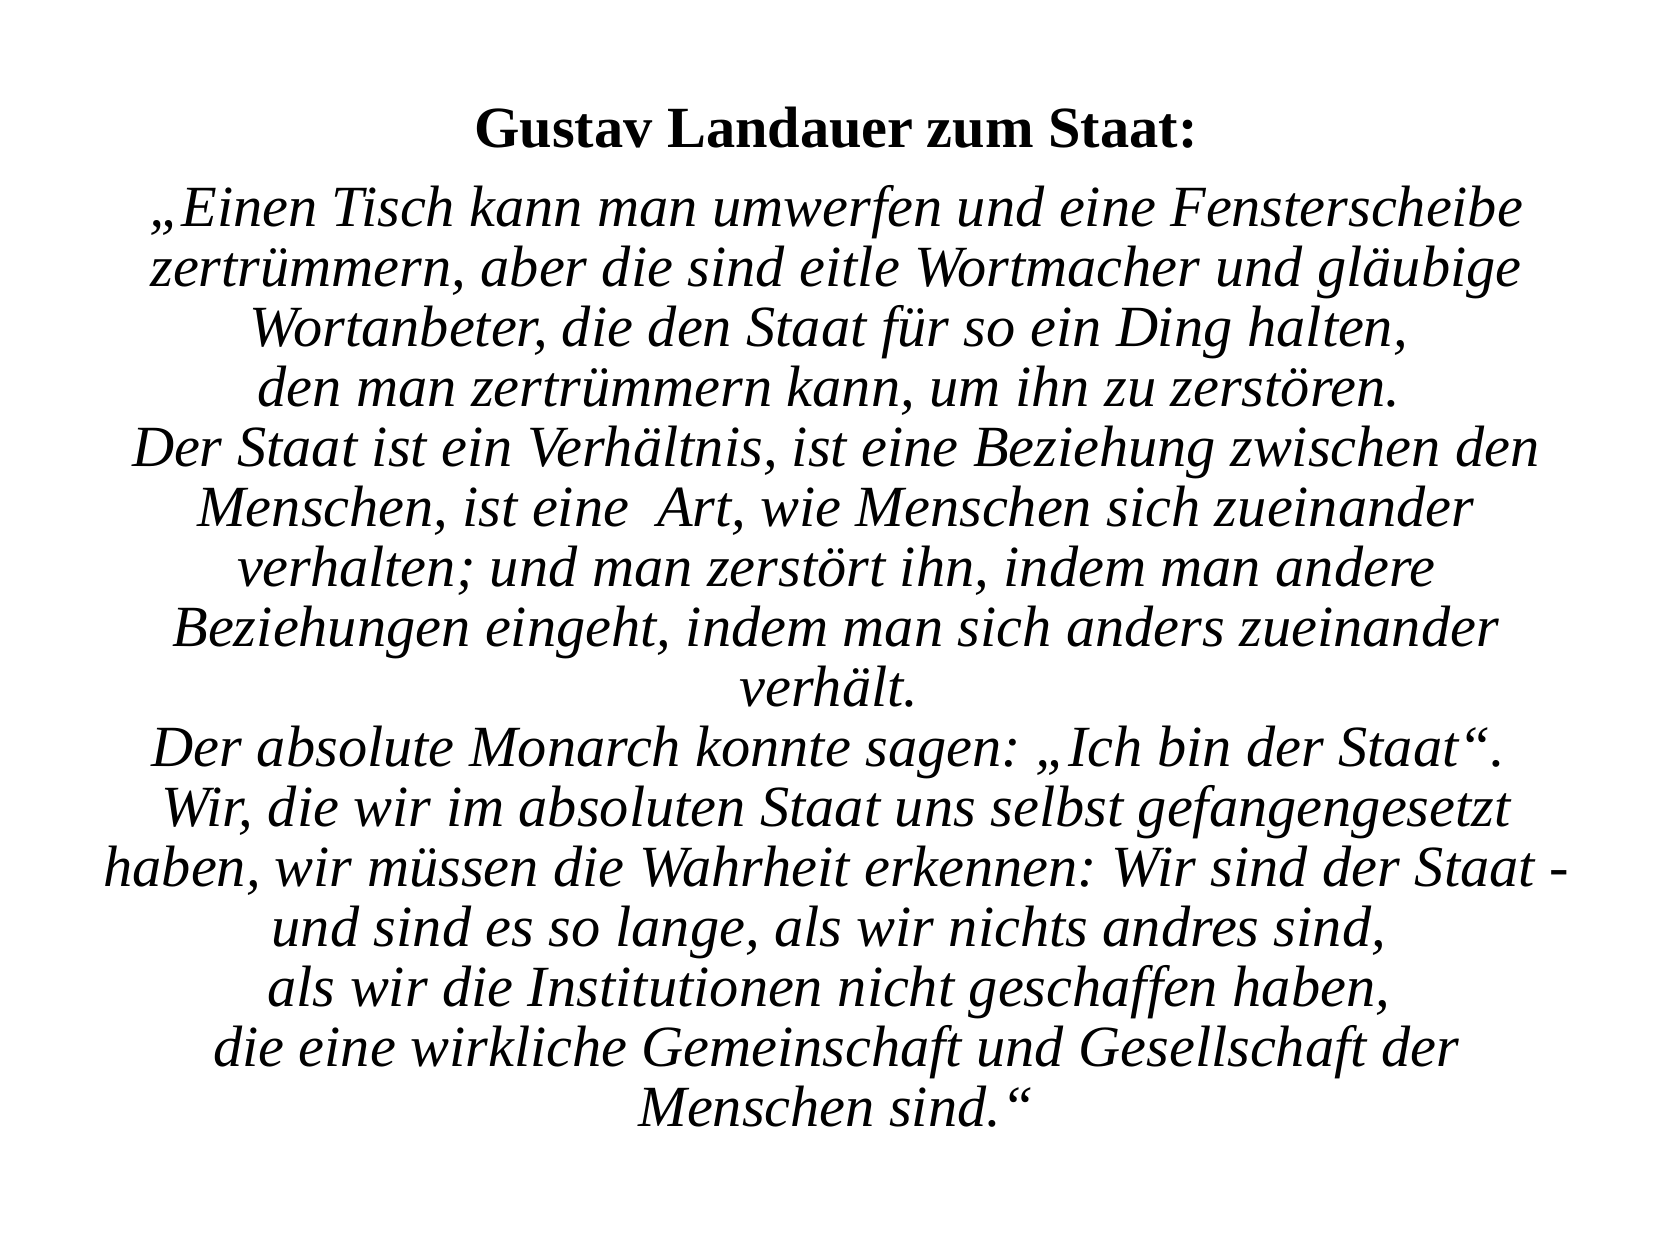

Gustav Landauer zum Staat:
„Einen Tisch kann man umwerfen und eine Fensterscheibe zertrümmern, aber die sind eitle Wortmacher und gläubige Wortanbeter, die den Staat für so ein Ding halten,
den man zertrümmern kann, um ihn zu zerstören.
Der Staat ist ein Verhältnis, ist eine Beziehung zwischen den Menschen, ist eine Art, wie Menschen sich zueinander verhalten; und man zerstört ihn, indem man andere Beziehungen eingeht, indem man sich anders zueinander verhält.
Der absolute Monarch konnte sagen: „Ich bin der Staat“.
Wir, die wir im absoluten Staat uns selbst gefangengesetzt haben, wir müssen die Wahrheit erkennen: Wir sind der Staat - und sind es so lange, als wir nichts andres sind,
als wir die Institutionen nicht geschaffen haben,
die eine wirkliche Gemeinschaft und Gesellschaft der Menschen sind.“